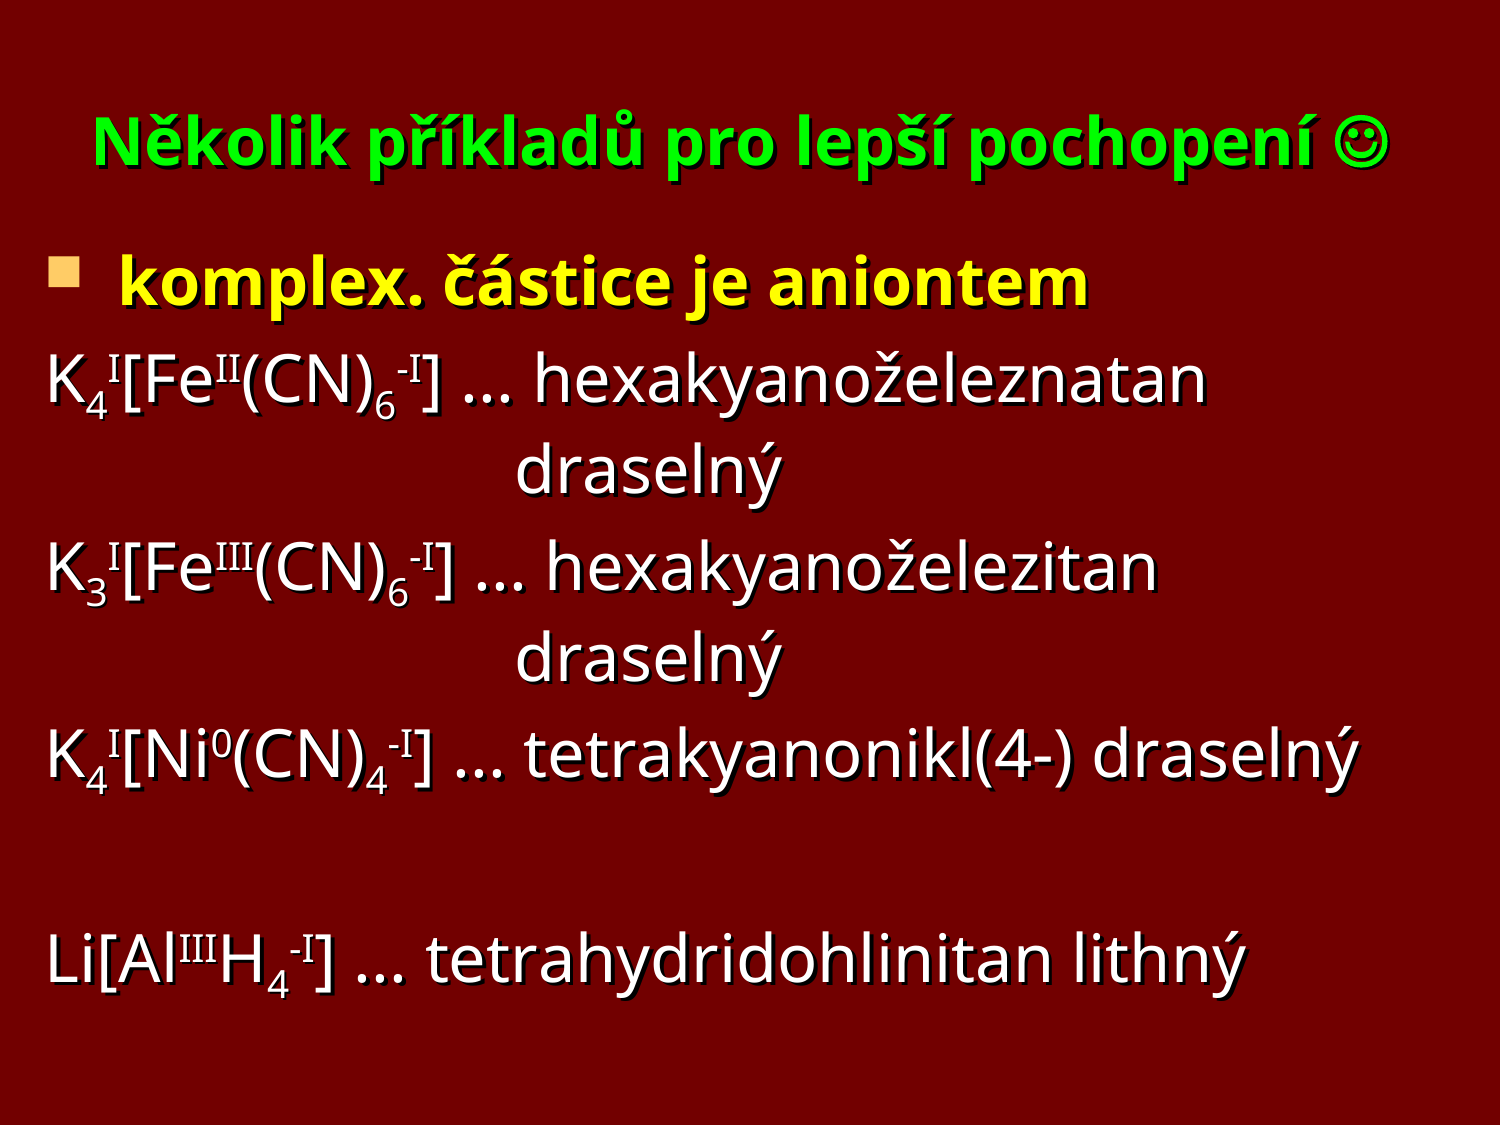

# Několik příkladů pro lepší pochopení 
 komplex. částice je aniontem
K4I[FeII(CN)6-I] ... hexakyanoželeznatan
 draselný
K3I[FeIII(CN)6-I] ... hexakyanoželezitan
 draselný
K4I[Ni0(CN)4-I] ... tetrakyanonikl(4-) draselný
Li[AlIIIH4-I] ... tetrahydridohlinitan lithný